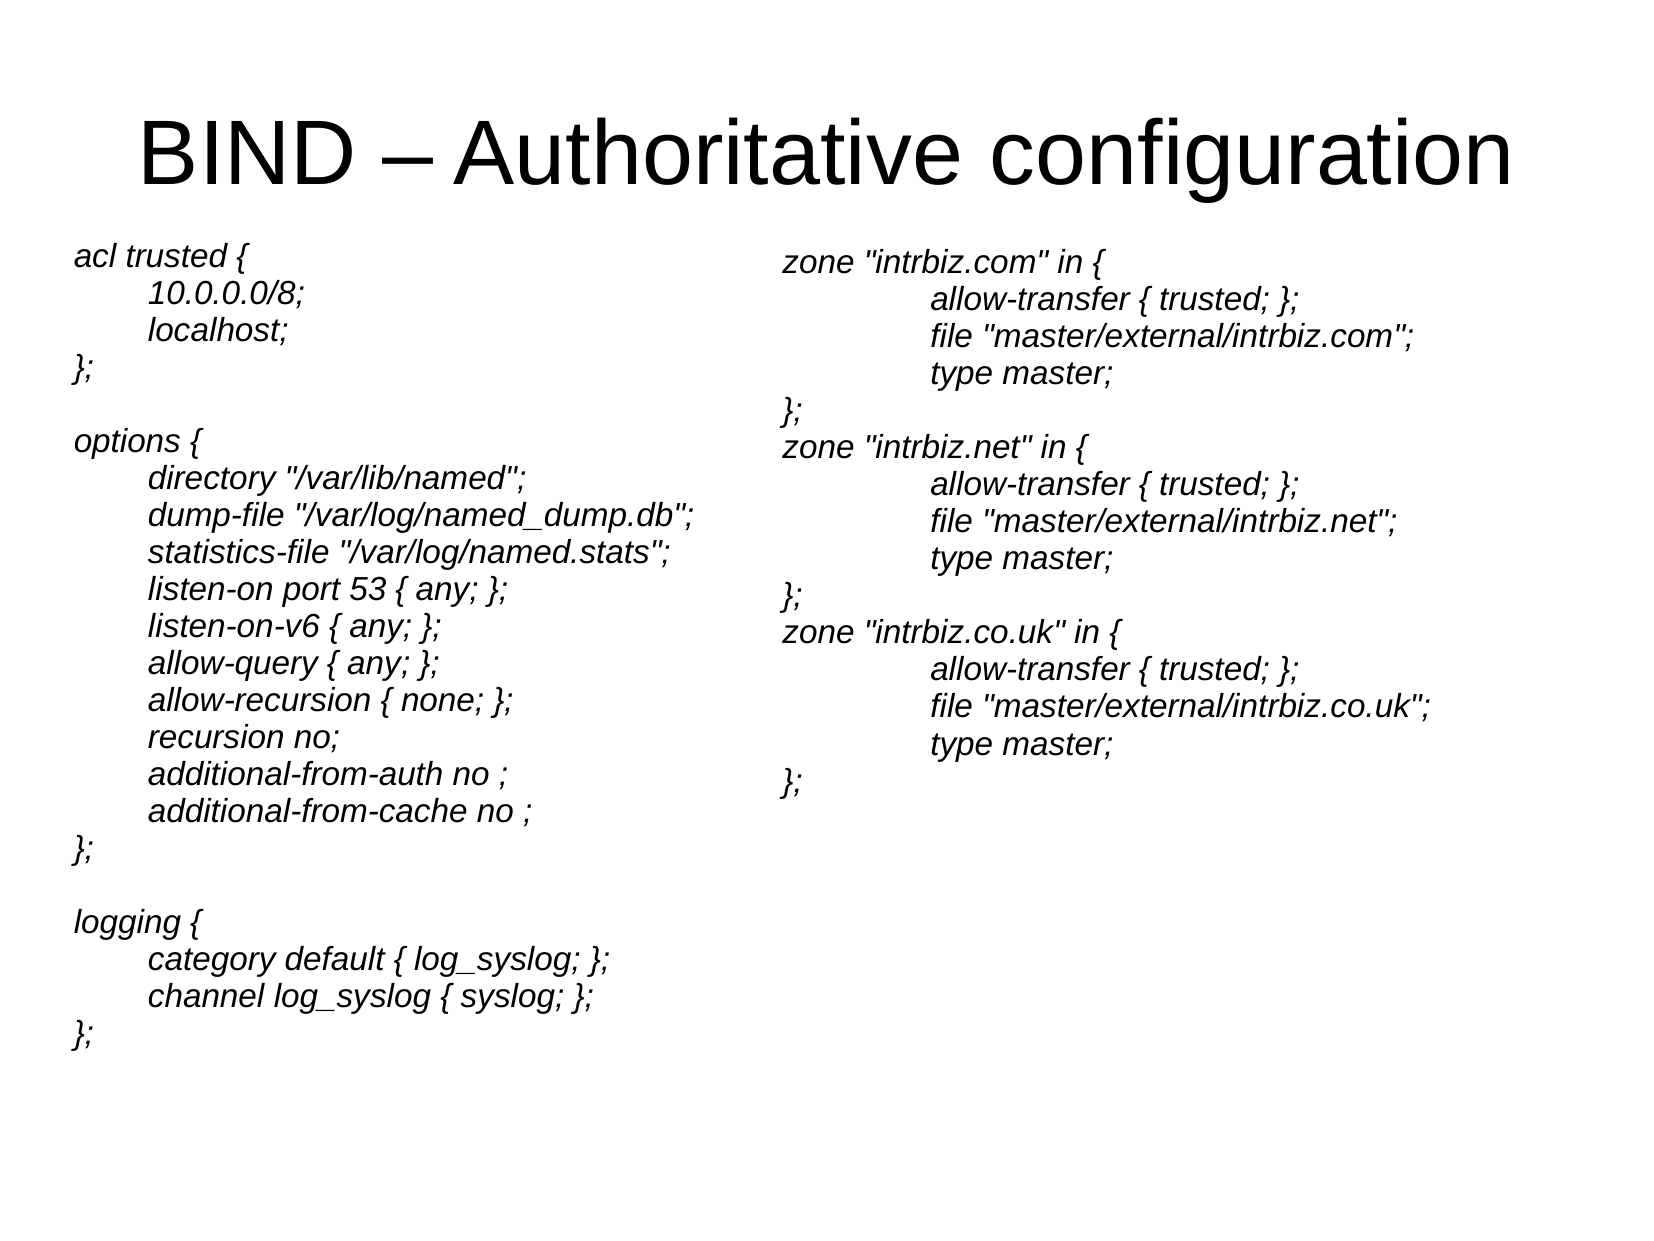

# BIND – Authoritative configuration
acl trusted {
 10.0.0.0/8;
 localhost;
};
options {
 directory "/var/lib/named";
 dump-file "/var/log/named_dump.db";
 statistics-file "/var/log/named.stats";
 listen-on port 53 { any; };
 listen-on-v6 { any; };
 allow-query { any; };
 allow-recursion { none; };
 recursion no;
 additional-from-auth no ;
 additional-from-cache no ;
};
logging {
 category default { log_syslog; };
 channel log_syslog { syslog; };
};
zone "intrbiz.com" in {
 allow-transfer { trusted; };
 file "master/external/intrbiz.com";
 type master;
};
zone "intrbiz.net" in {
 allow-transfer { trusted; };
 file "master/external/intrbiz.net";
 type master;
};
zone "intrbiz.co.uk" in {
 allow-transfer { trusted; };
 file "master/external/intrbiz.co.uk";
 type master;
};